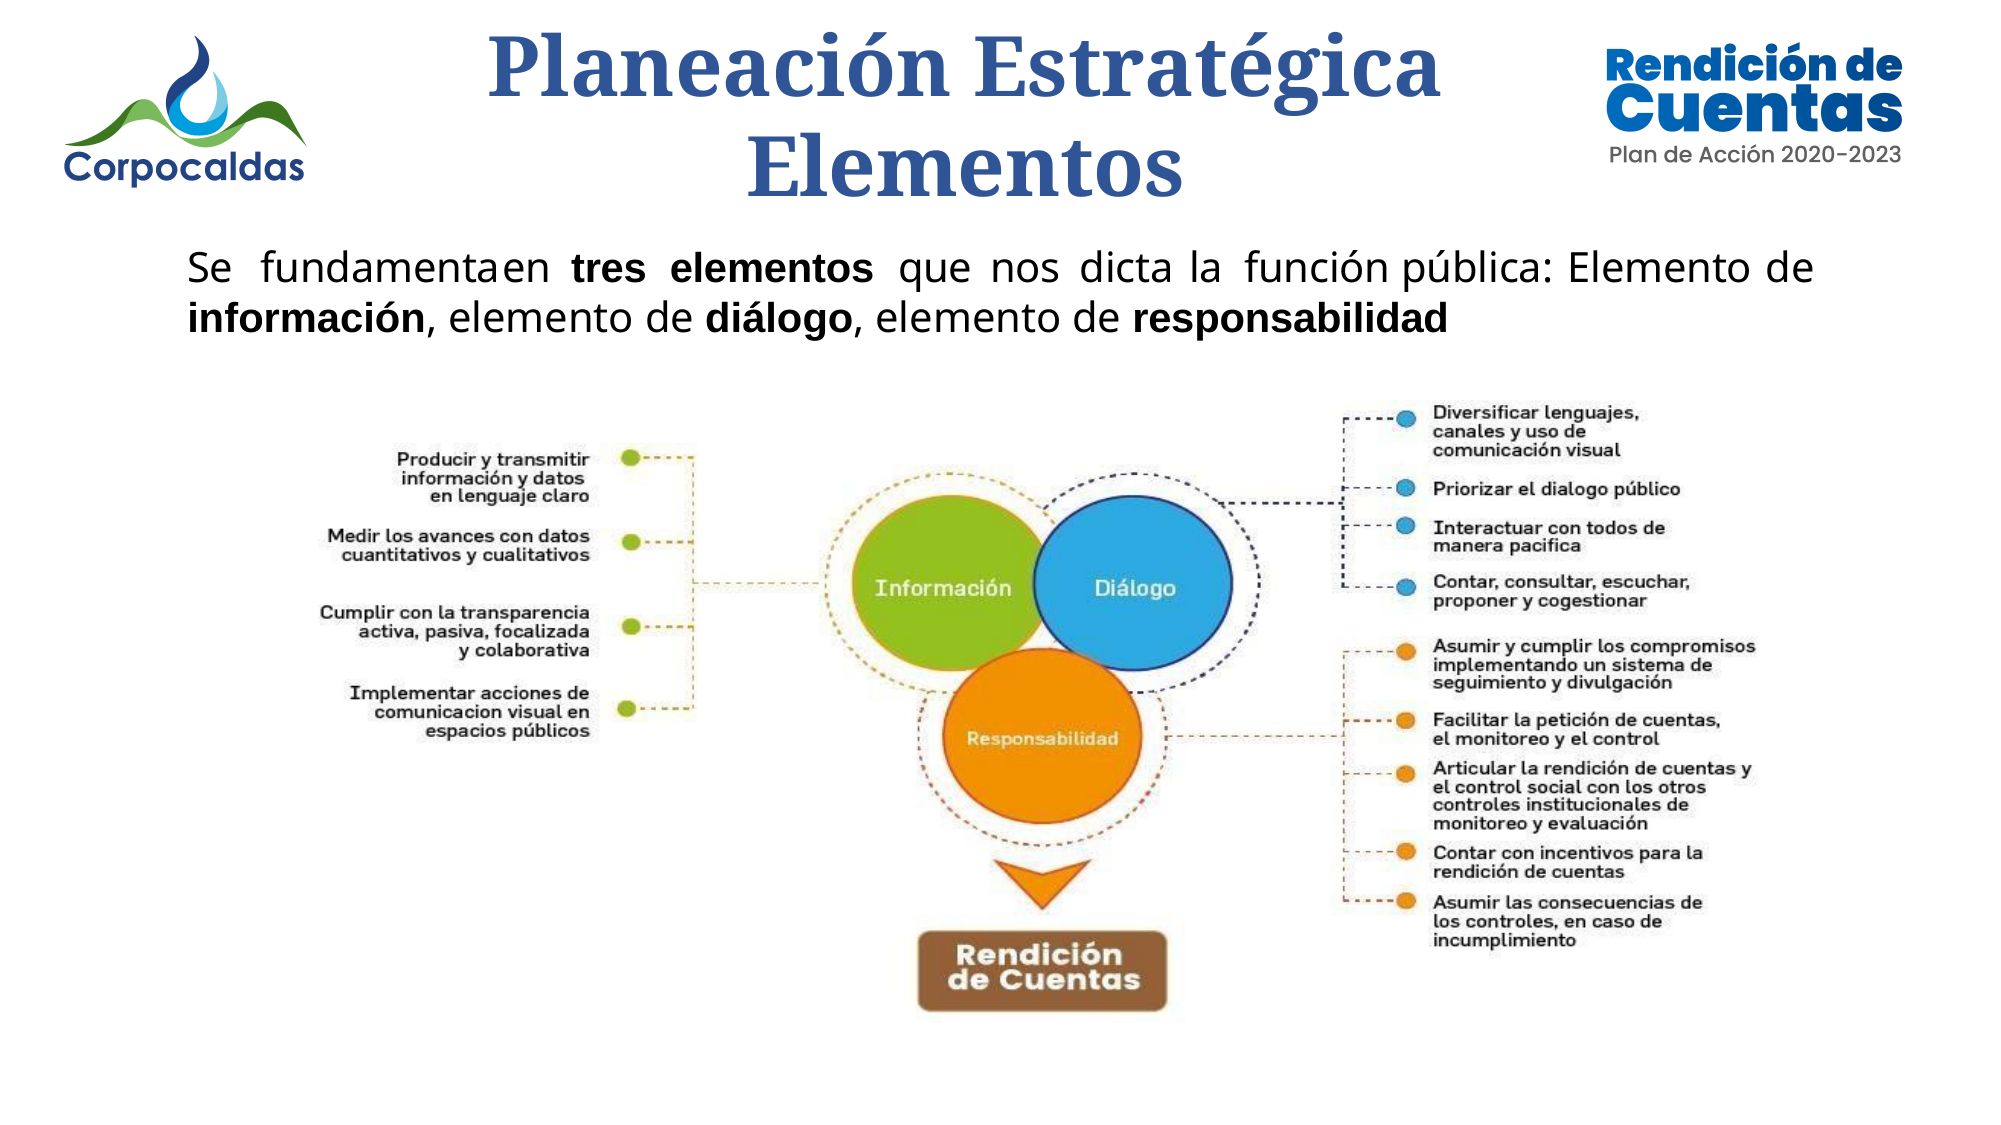

# Planeación Estratégica Elementos
Se	fundamenta	en	tres	elementos	que	nos	dicta	la	función	pública:	Elemento	de
información, elemento de diálogo, elemento de responsabilidad